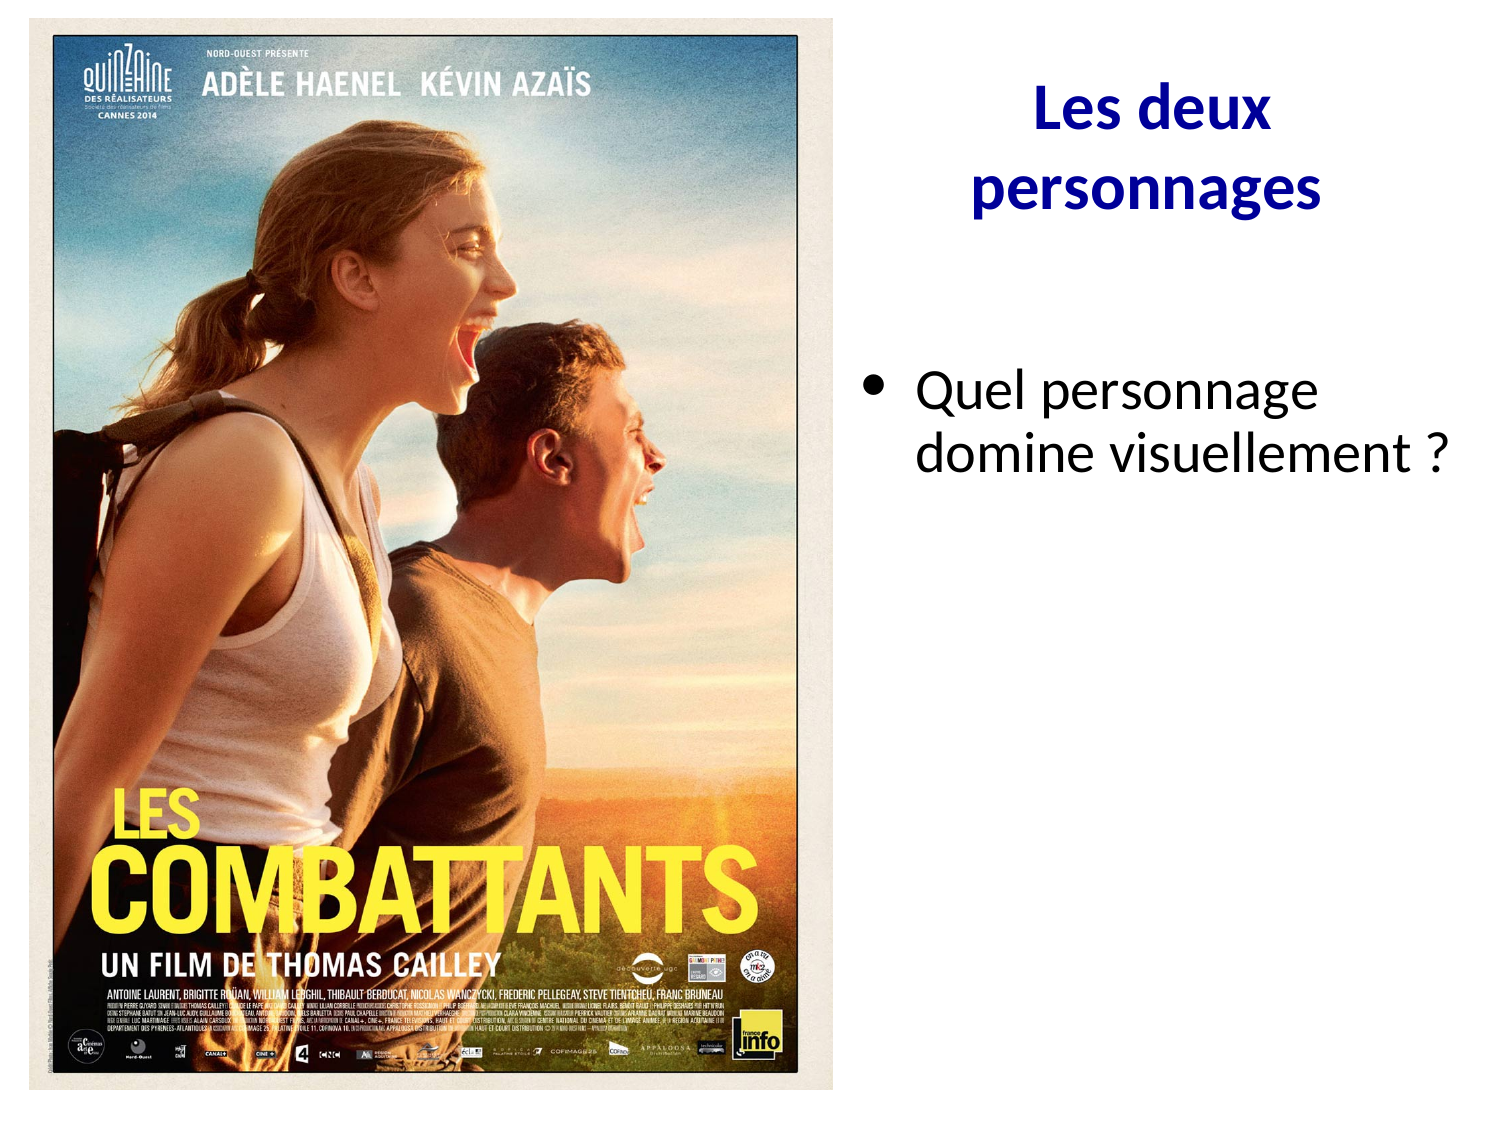

# Les deux personnages
Quel personnage domine visuellement ?